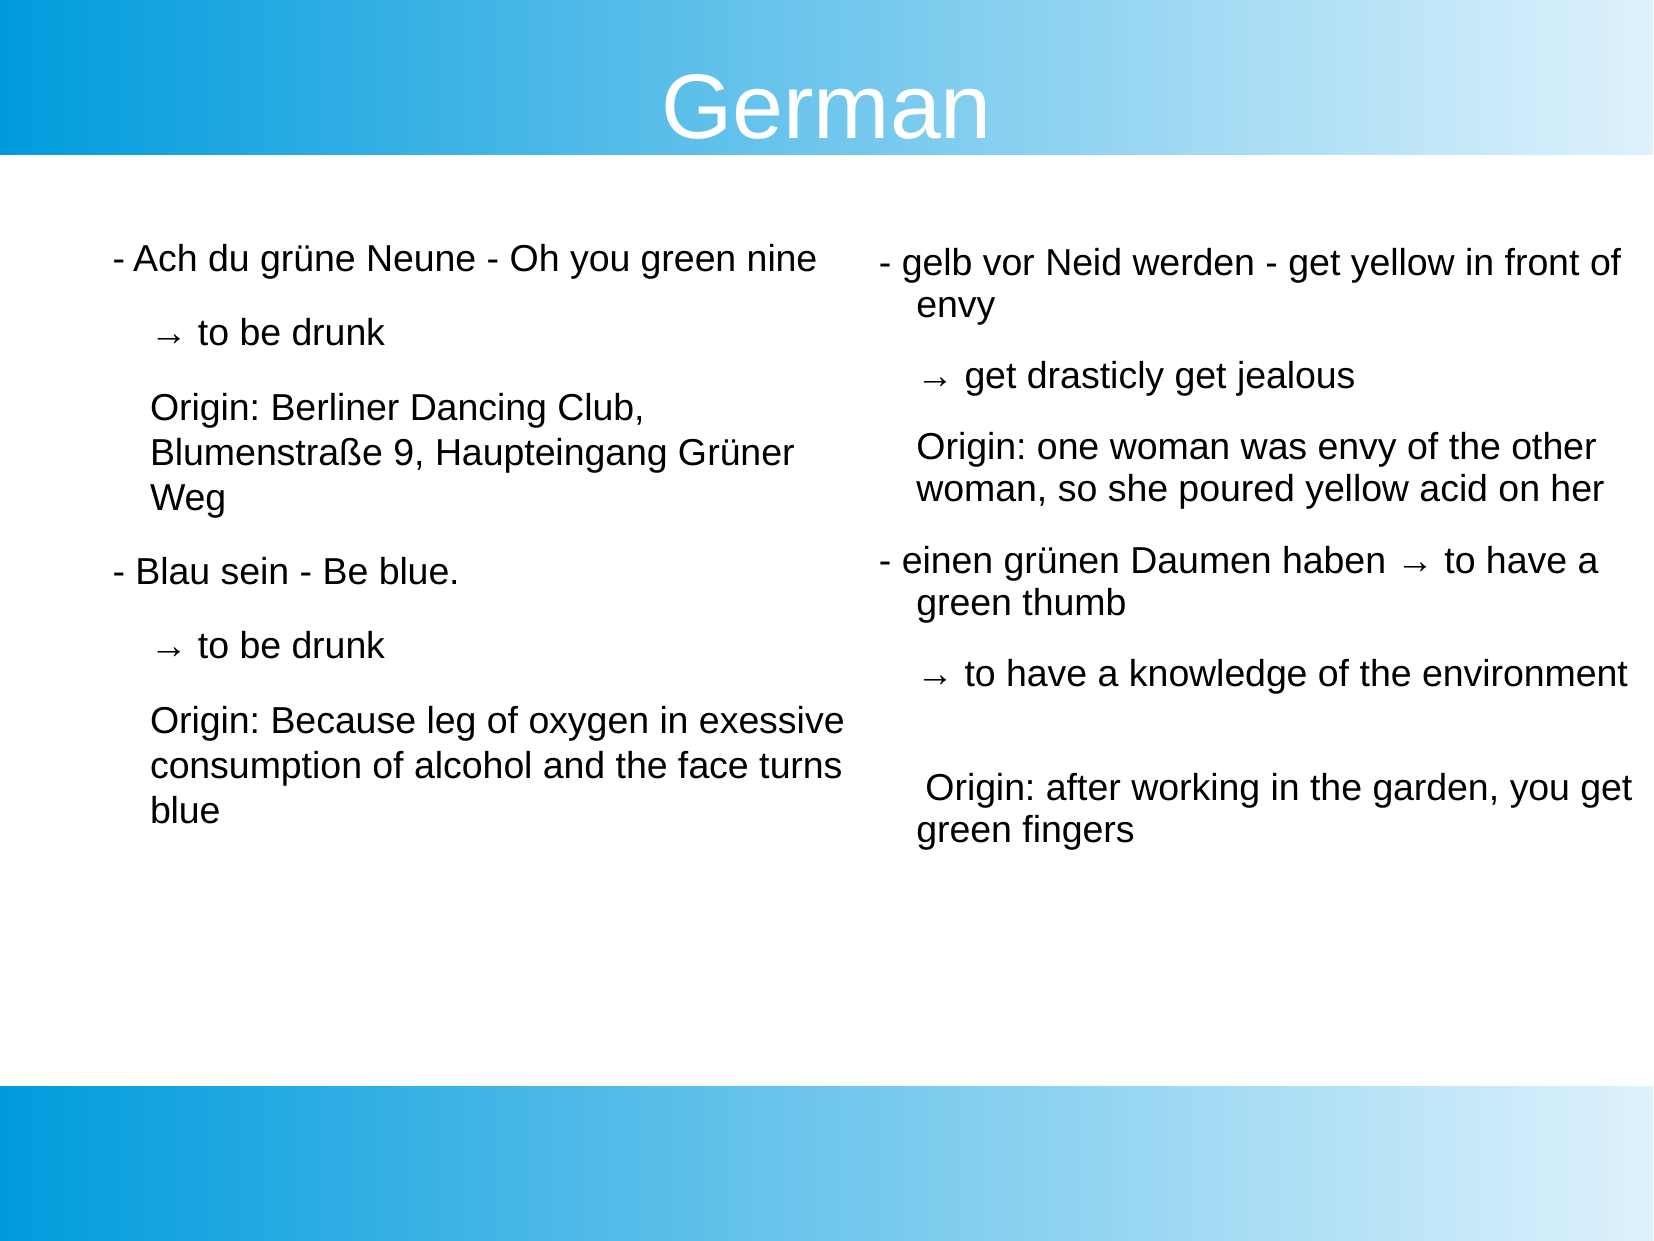

# German
- Ach du grüne Neune - Oh you green nine
→ to be drunk
Origin: Berliner Dancing Club, Blumenstraße 9, Haupteingang Grüner Weg
- Blau sein - Be blue.
→ to be drunk
Origin: Because leg of oxygen in exessive consumption of alcohol and the face turns blue
- gelb vor Neid werden - get yellow in front of envy
→ get drasticly get jealous
Origin: one woman was envy of the other woman, so she poured yellow acid on her
- einen grünen Daumen haben → to have a green thumb
→ to have a knowledge of the environment
 Origin: after working in the garden, you get
	green fingers